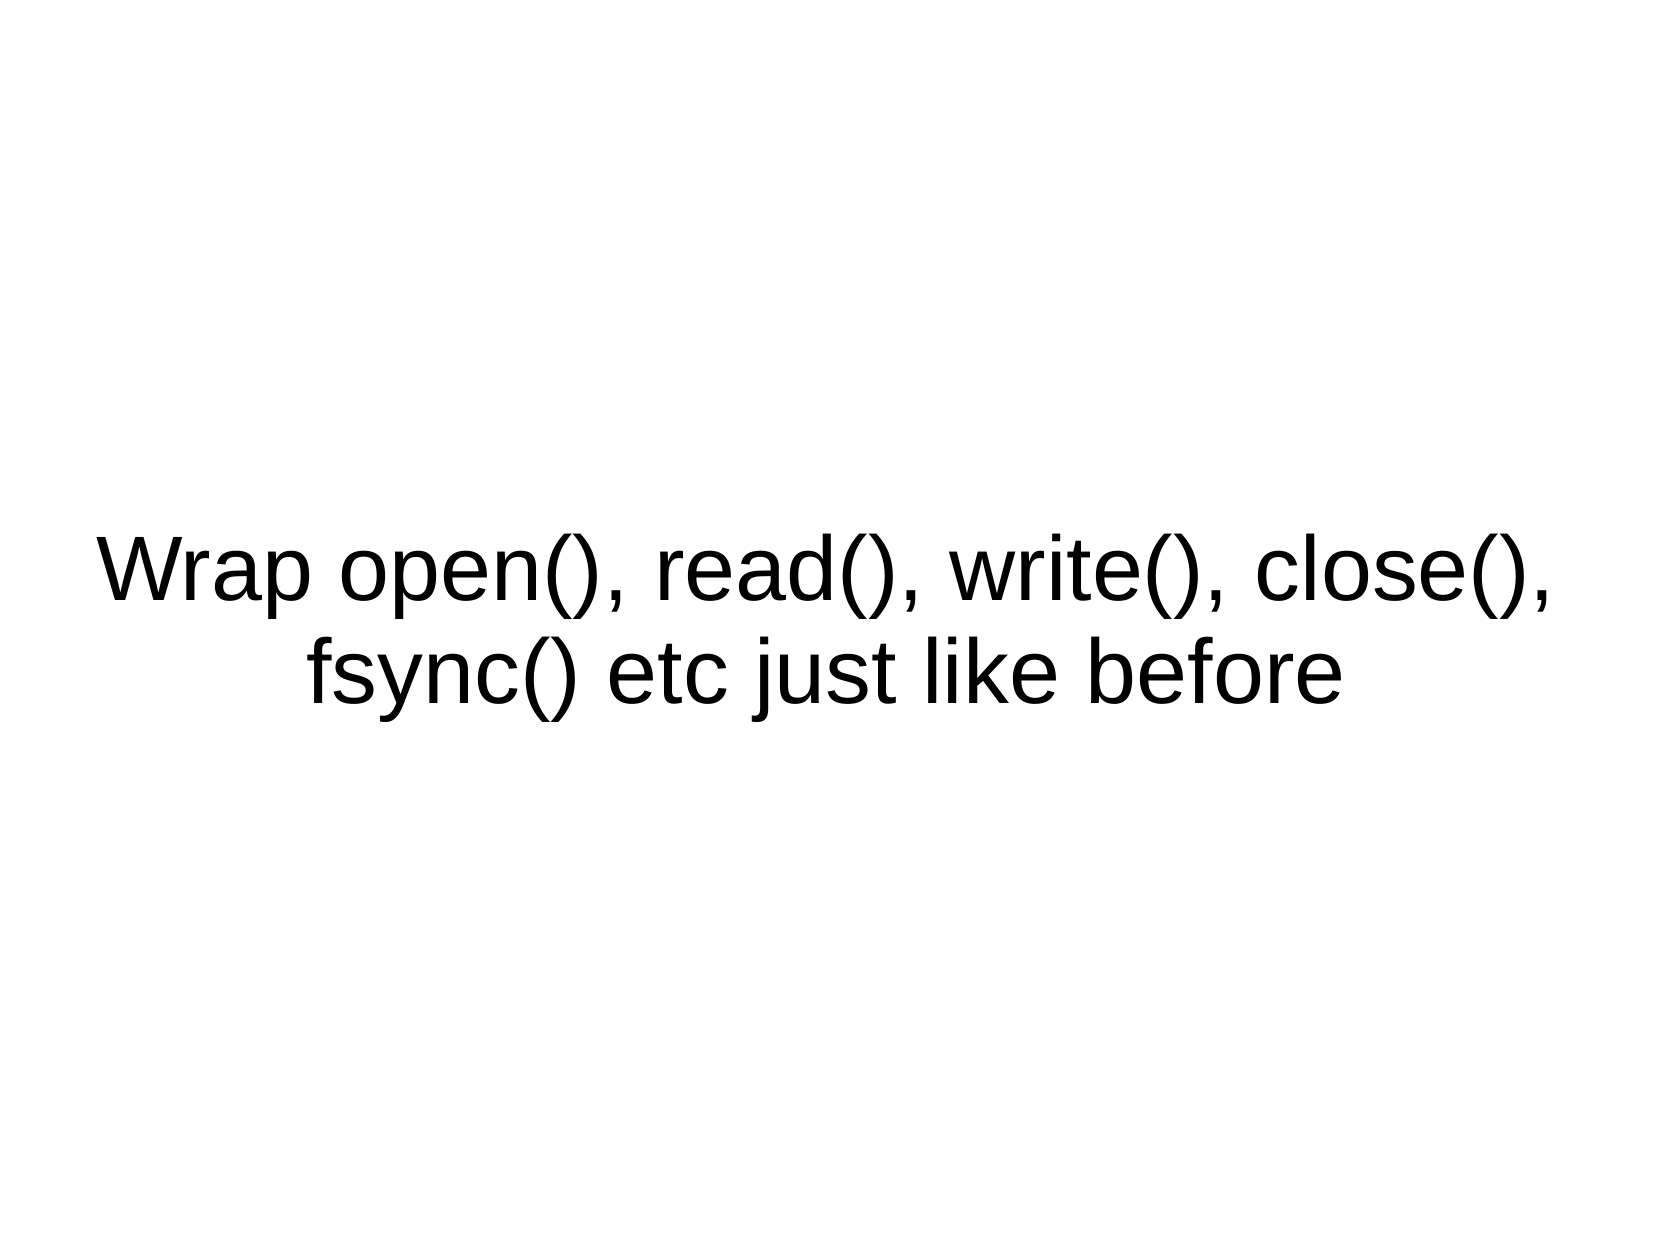

# Wrap open(), read(), write(), close(), fsync() etc just like before